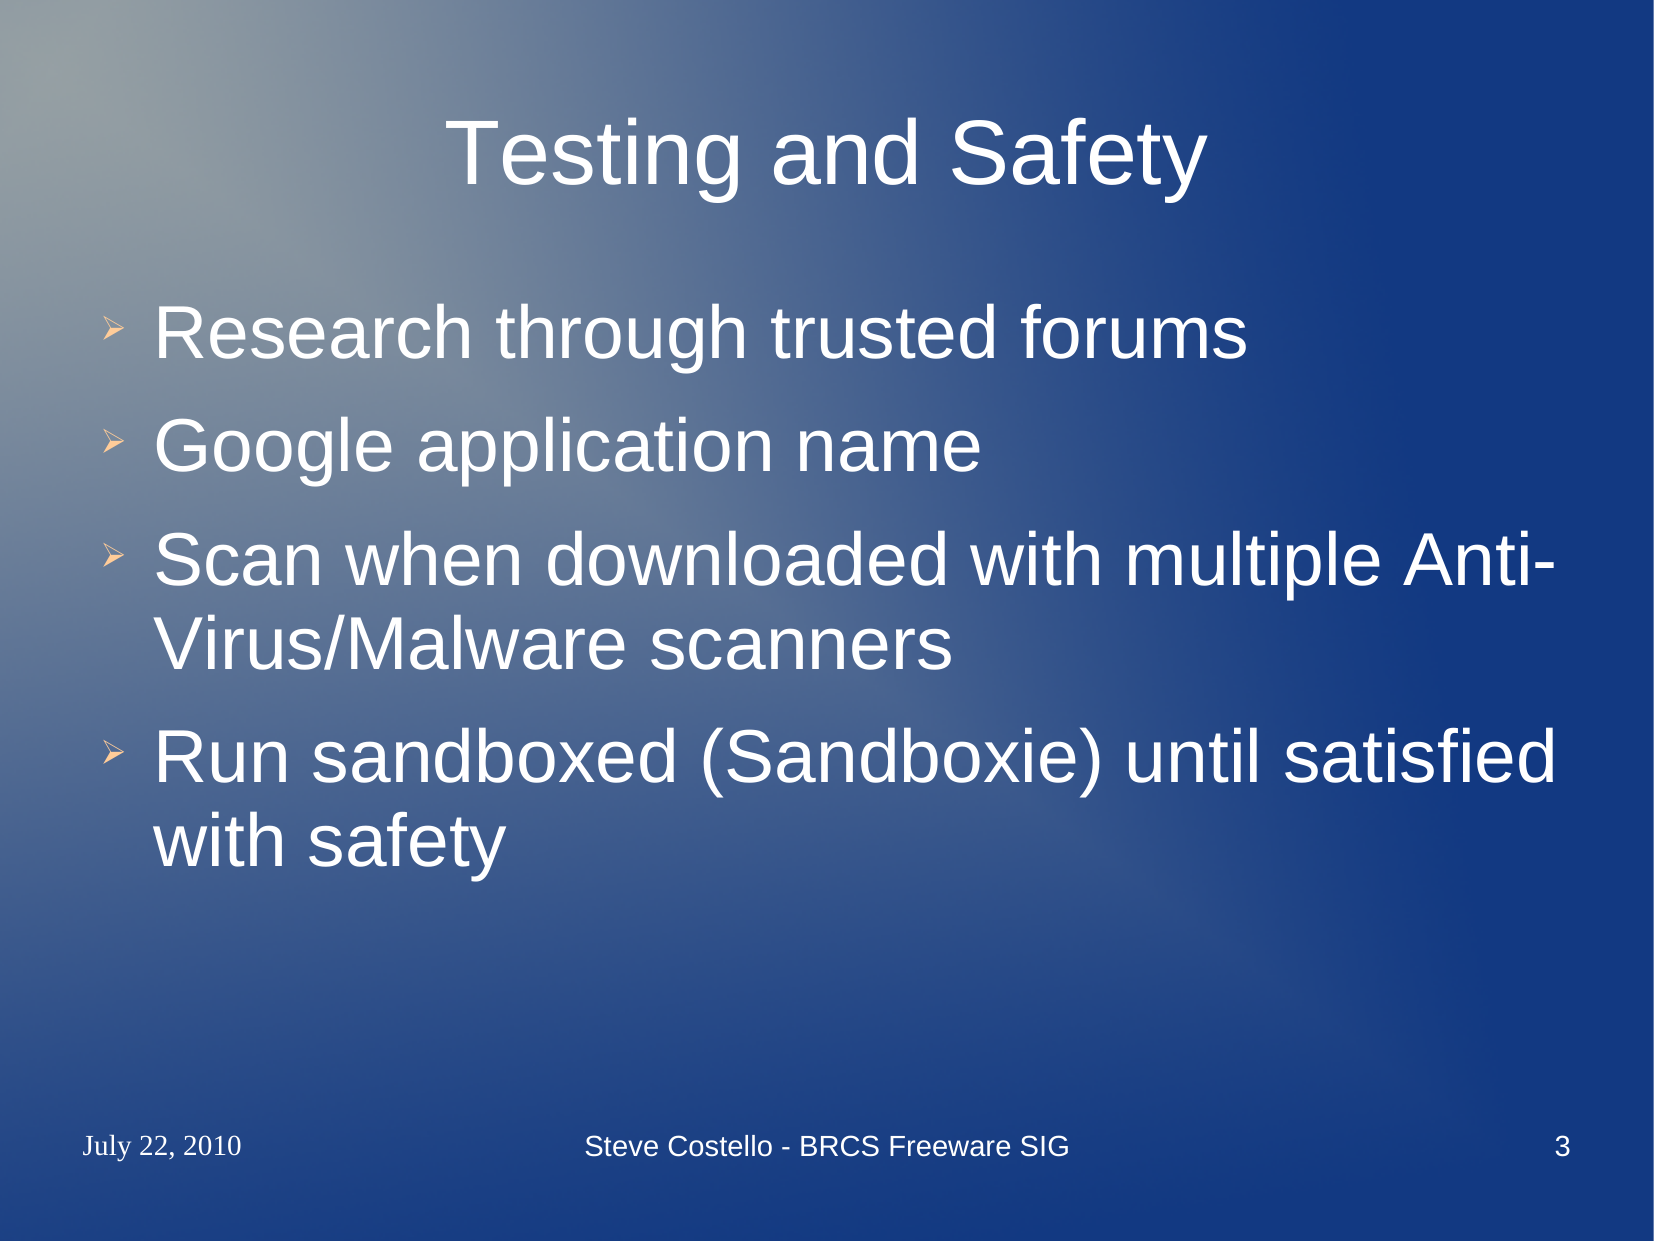

# Testing and Safety
Research through trusted forums
Google application name
Scan when downloaded with multiple Anti-Virus/Malware scanners
Run sandboxed (Sandboxie) until satisfied with safety
July 22, 2010
Steve Costello - BRCS Freeware SIG
3